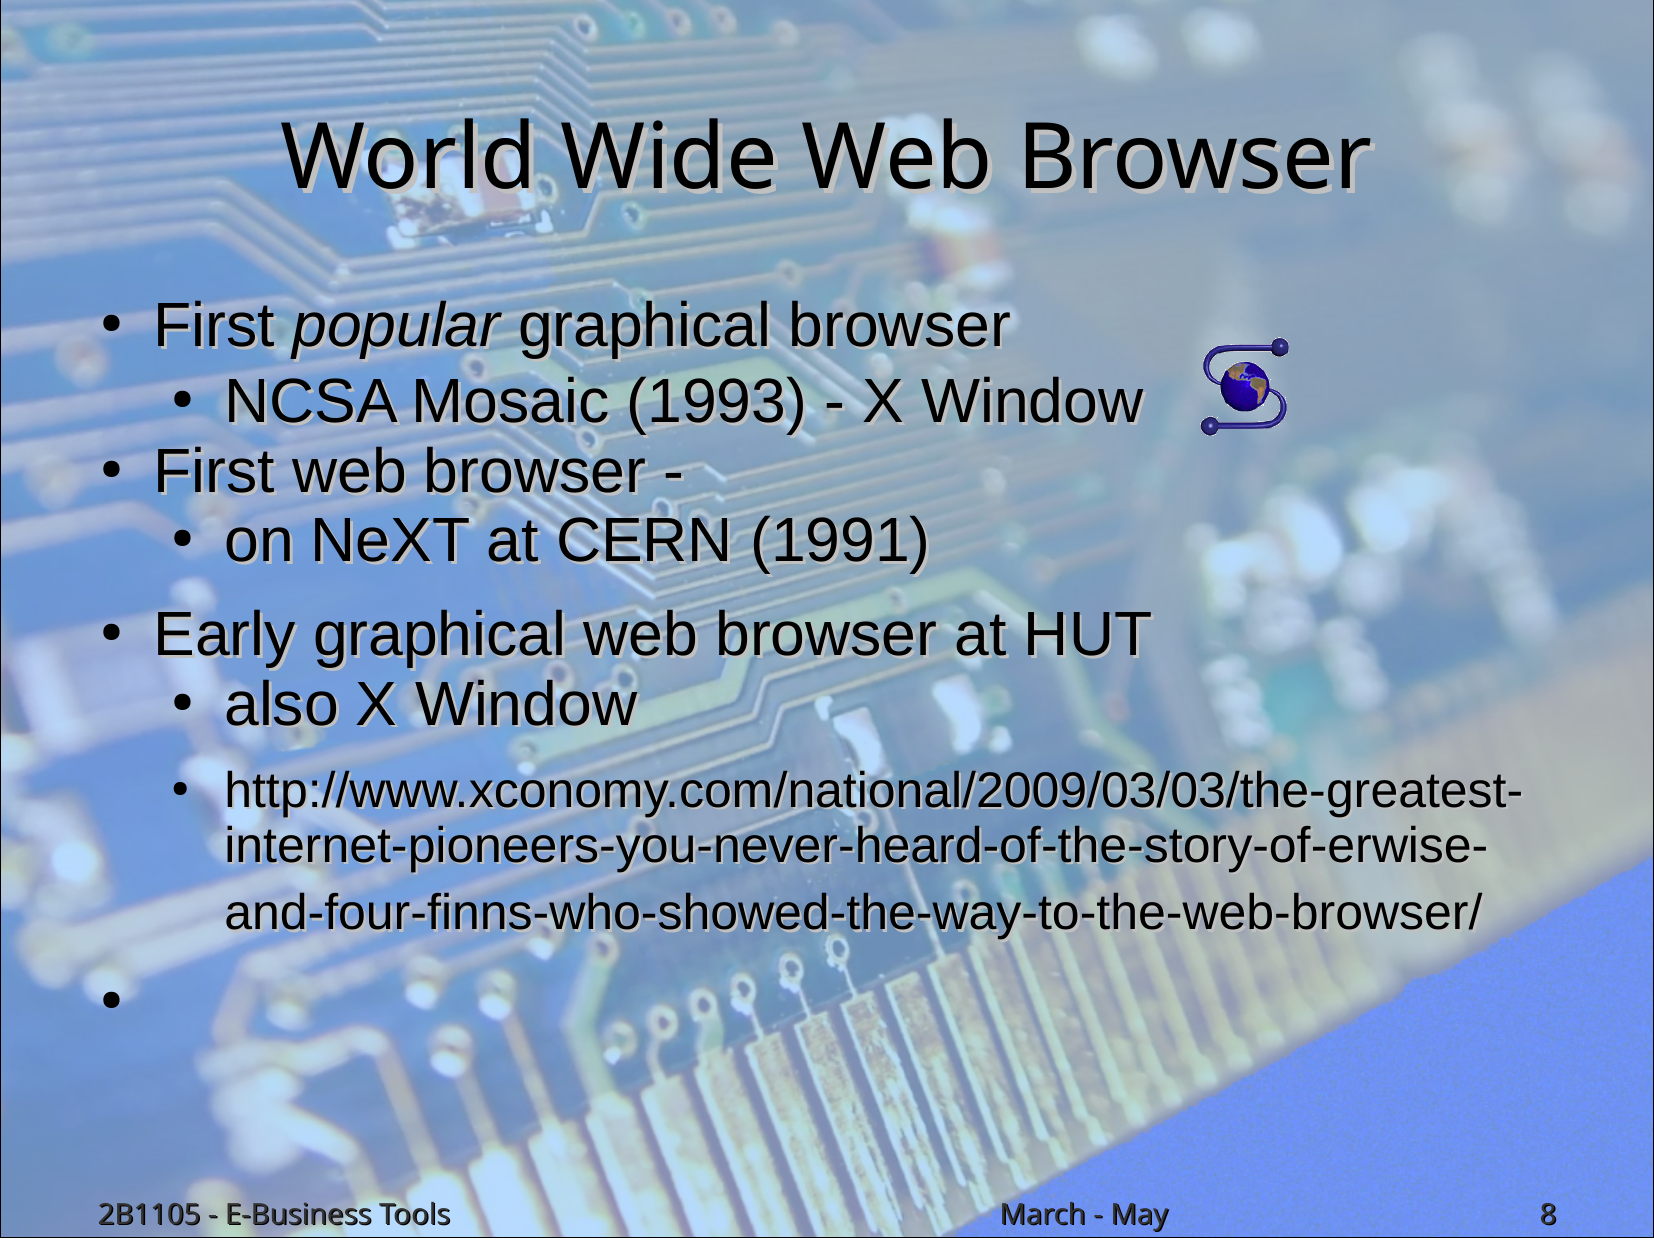

# World Wide Web Browser
First popular graphical browser
NCSA Mosaic (1993) - X Window
First web browser -
on NeXT at CERN (1991)
Early graphical web browser at HUT
also X Window
http://www.xconomy.com/national/2009/03/03/the-greatest-internet-pioneers-you-never-heard-of-the-story-of-erwise-and-four-finns-who-showed-the-way-to-the-web-browser/